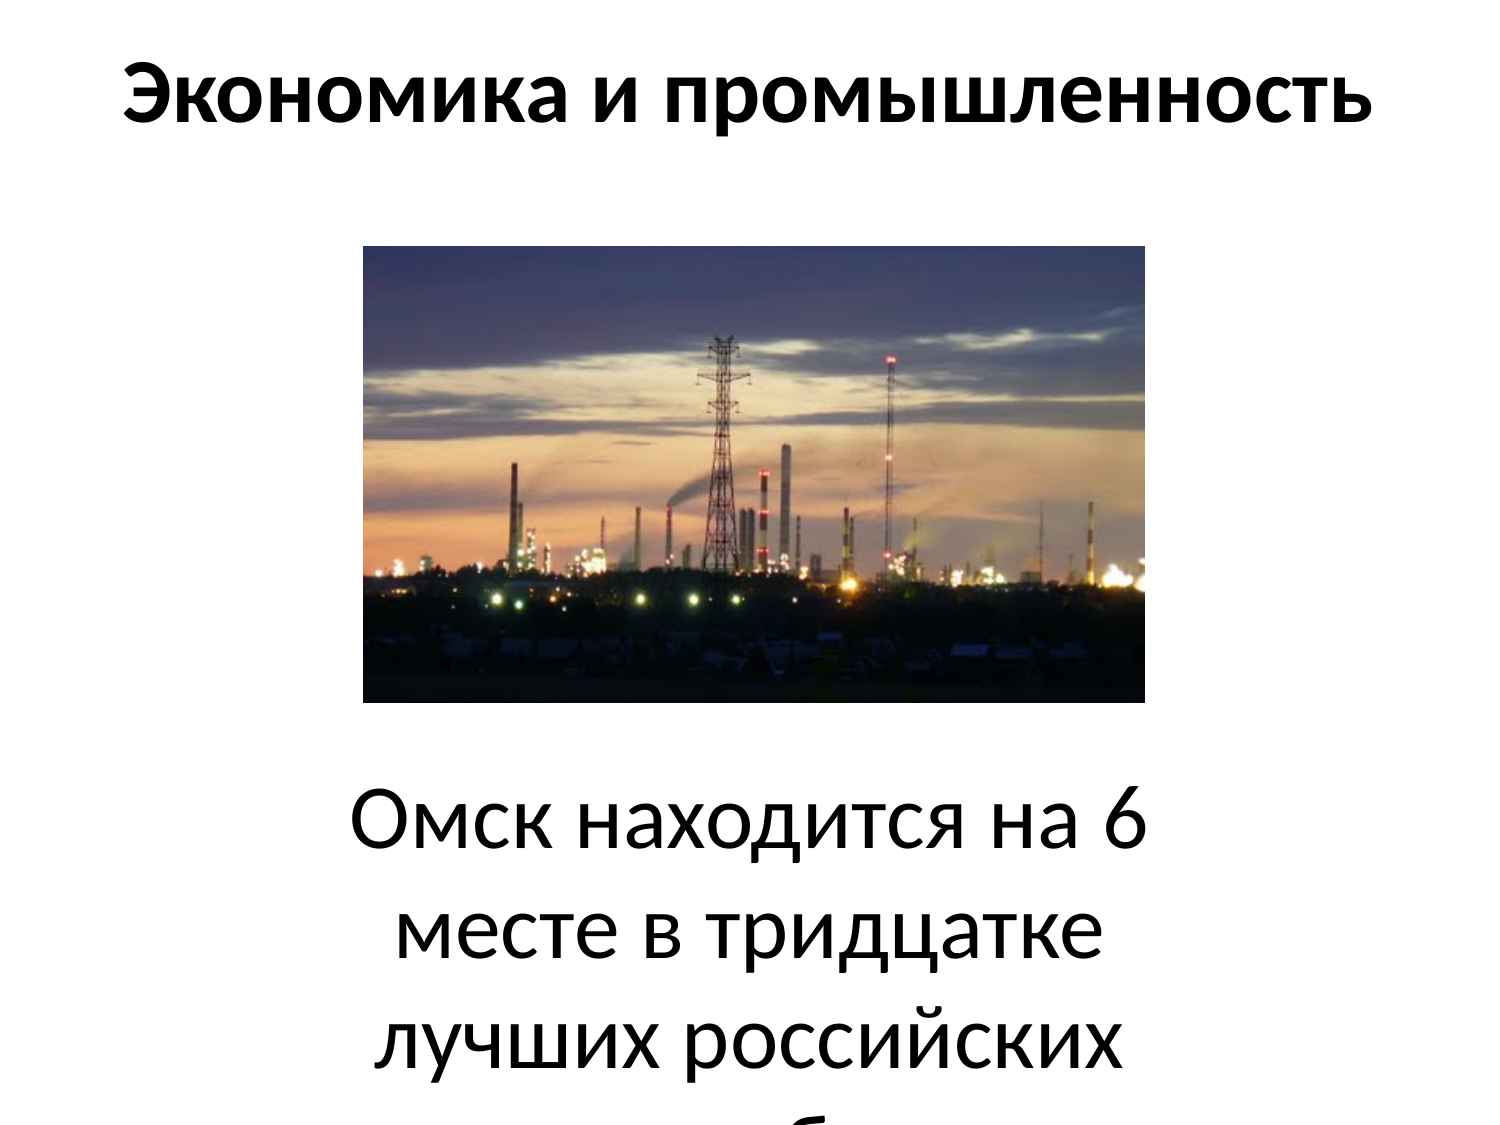

# Экономика и промышленность
Омск находится на 6 месте в тридцатке лучших российских городов для бизнеса по мнению журнала «Forbes»